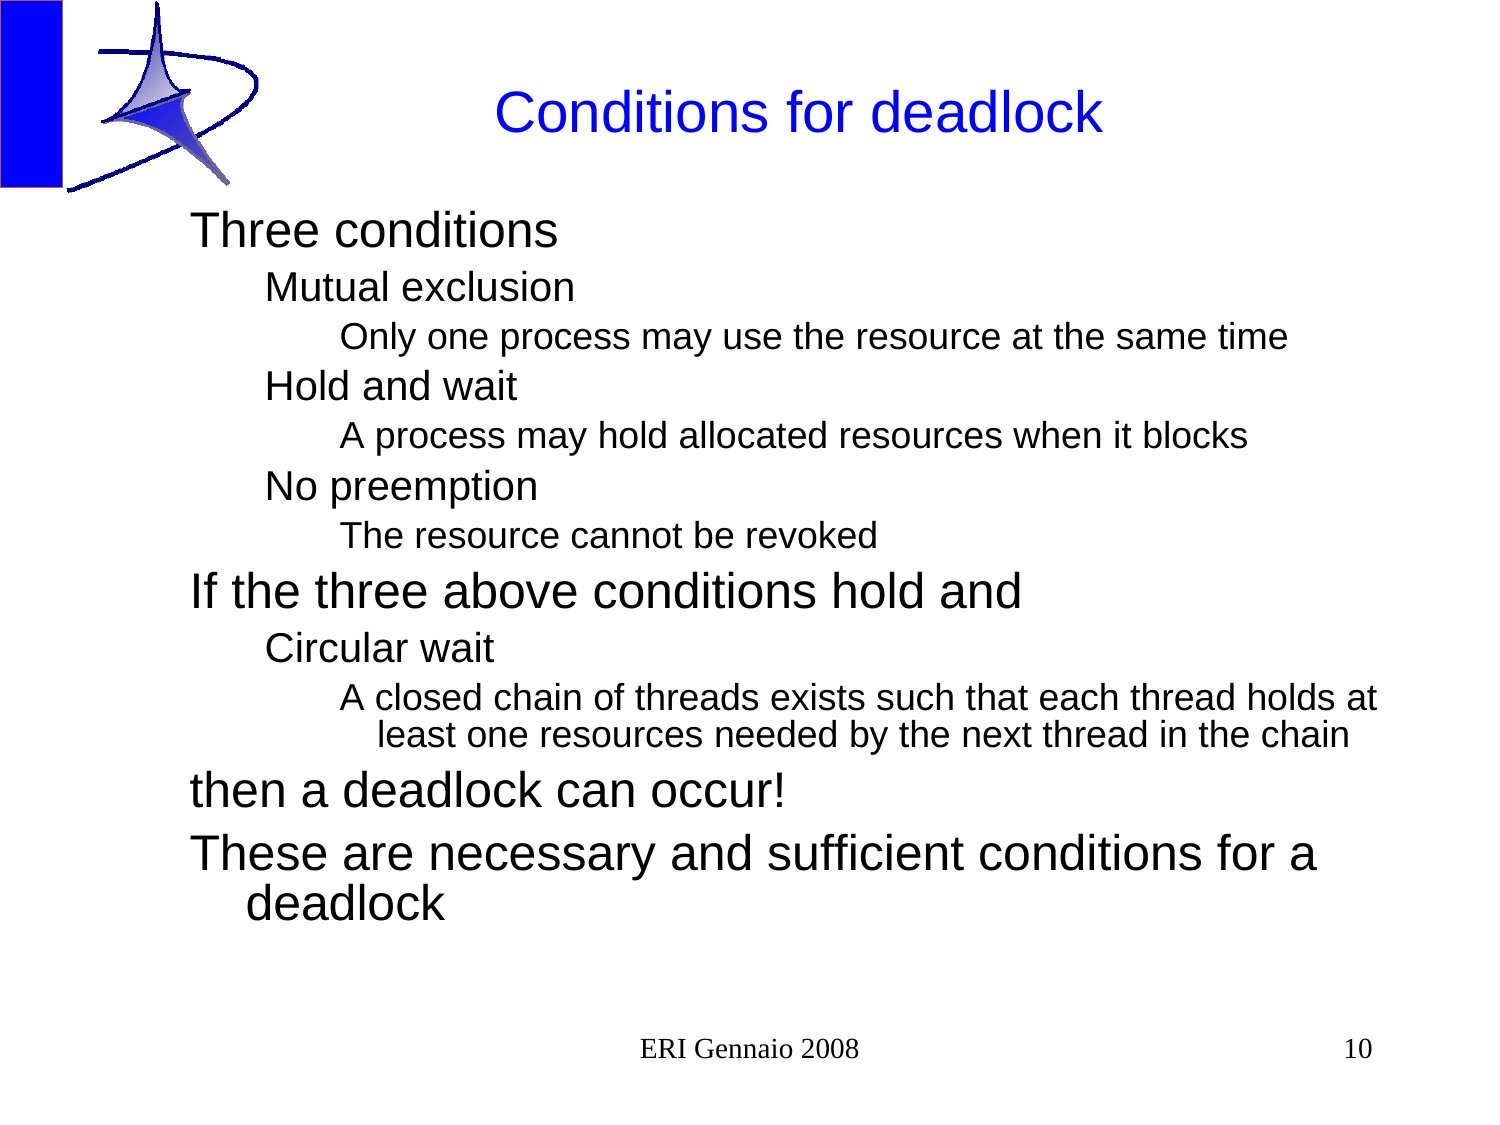

# Conditions for deadlock
Three conditions
Mutual exclusion
Only one process may use the resource at the same time
Hold and wait
A process may hold allocated resources when it blocks
No preemption
The resource cannot be revoked
If the three above conditions hold and
Circular wait
A closed chain of threads exists such that each thread holds at least one resources needed by the next thread in the chain
then a deadlock can occur!
These are necessary and sufficient conditions for a deadlock
ERI Gennaio 2008
10